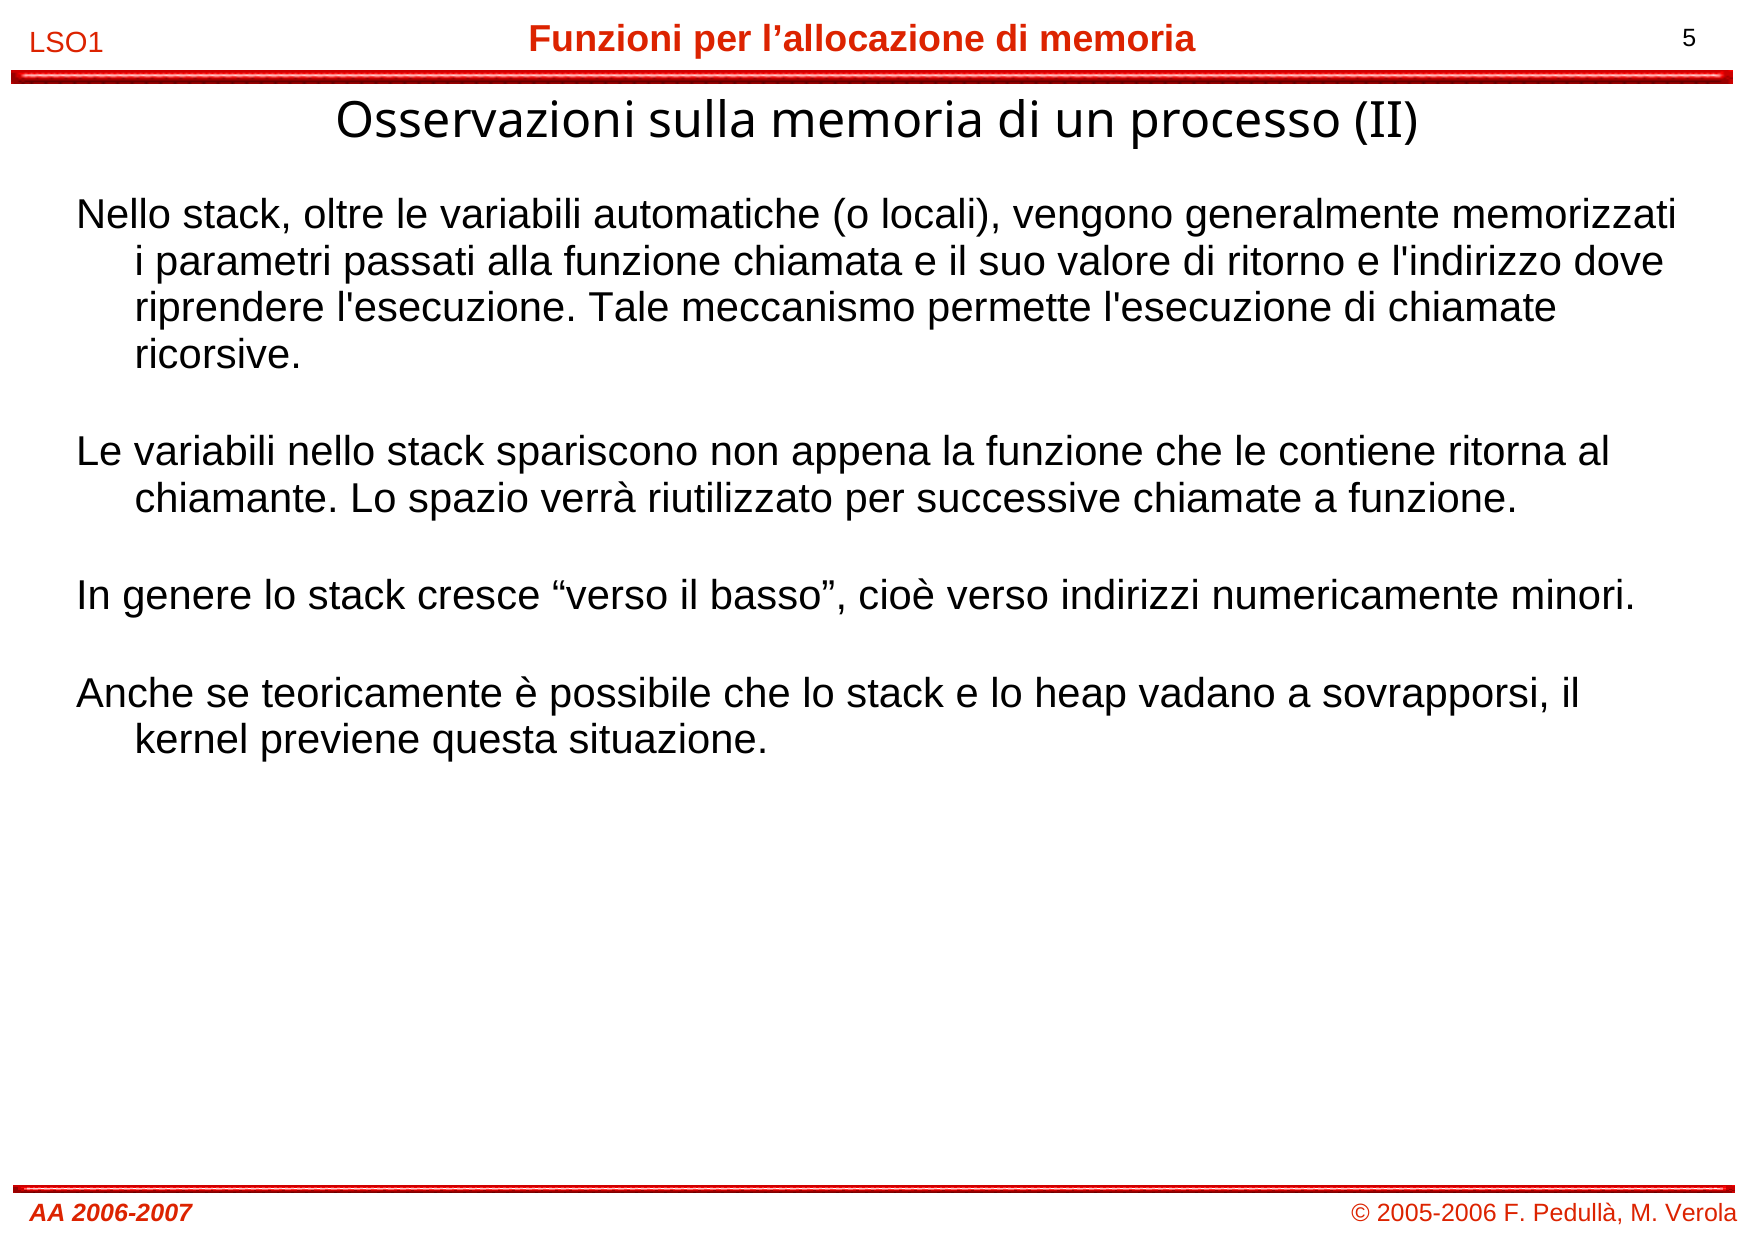

# Osservazioni sulla memoria di un processo (II)
Nello stack, oltre le variabili automatiche (o locali), vengono generalmente memorizzati i parametri passati alla funzione chiamata e il suo valore di ritorno e l'indirizzo dove riprendere l'esecuzione. Tale meccanismo permette l'esecuzione di chiamate ricorsive.
Le variabili nello stack spariscono non appena la funzione che le contiene ritorna al chiamante. Lo spazio verrà riutilizzato per successive chiamate a funzione.
In genere lo stack cresce “verso il basso”, cioè verso indirizzi numericamente minori.
Anche se teoricamente è possibile che lo stack e lo heap vadano a sovrapporsi, il kernel previene questa situazione.